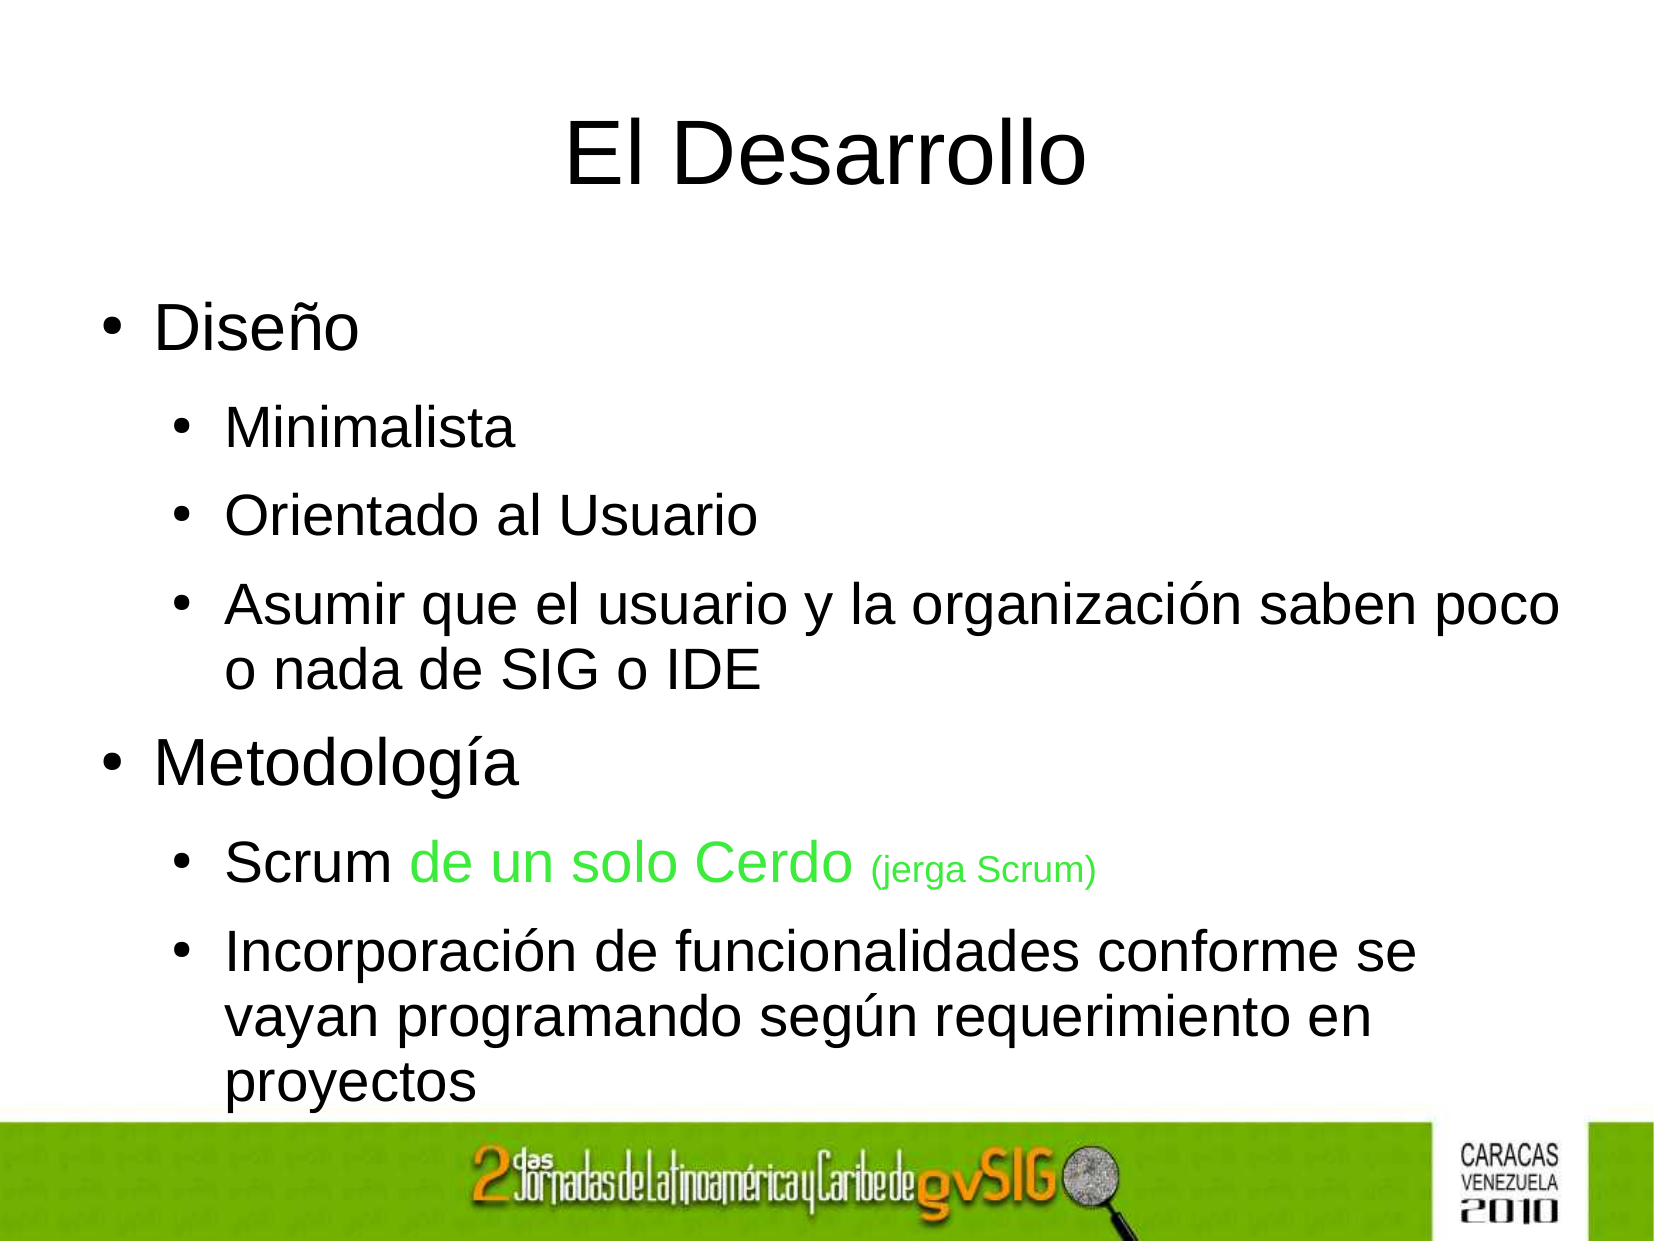

# El Desarrollo
Diseño
Minimalista
Orientado al Usuario
Asumir que el usuario y la organización saben poco o nada de SIG o IDE
Metodología
Scrum de un solo Cerdo (jerga Scrum)
Incorporación de funcionalidades conforme se vayan programando según requerimiento en proyectos